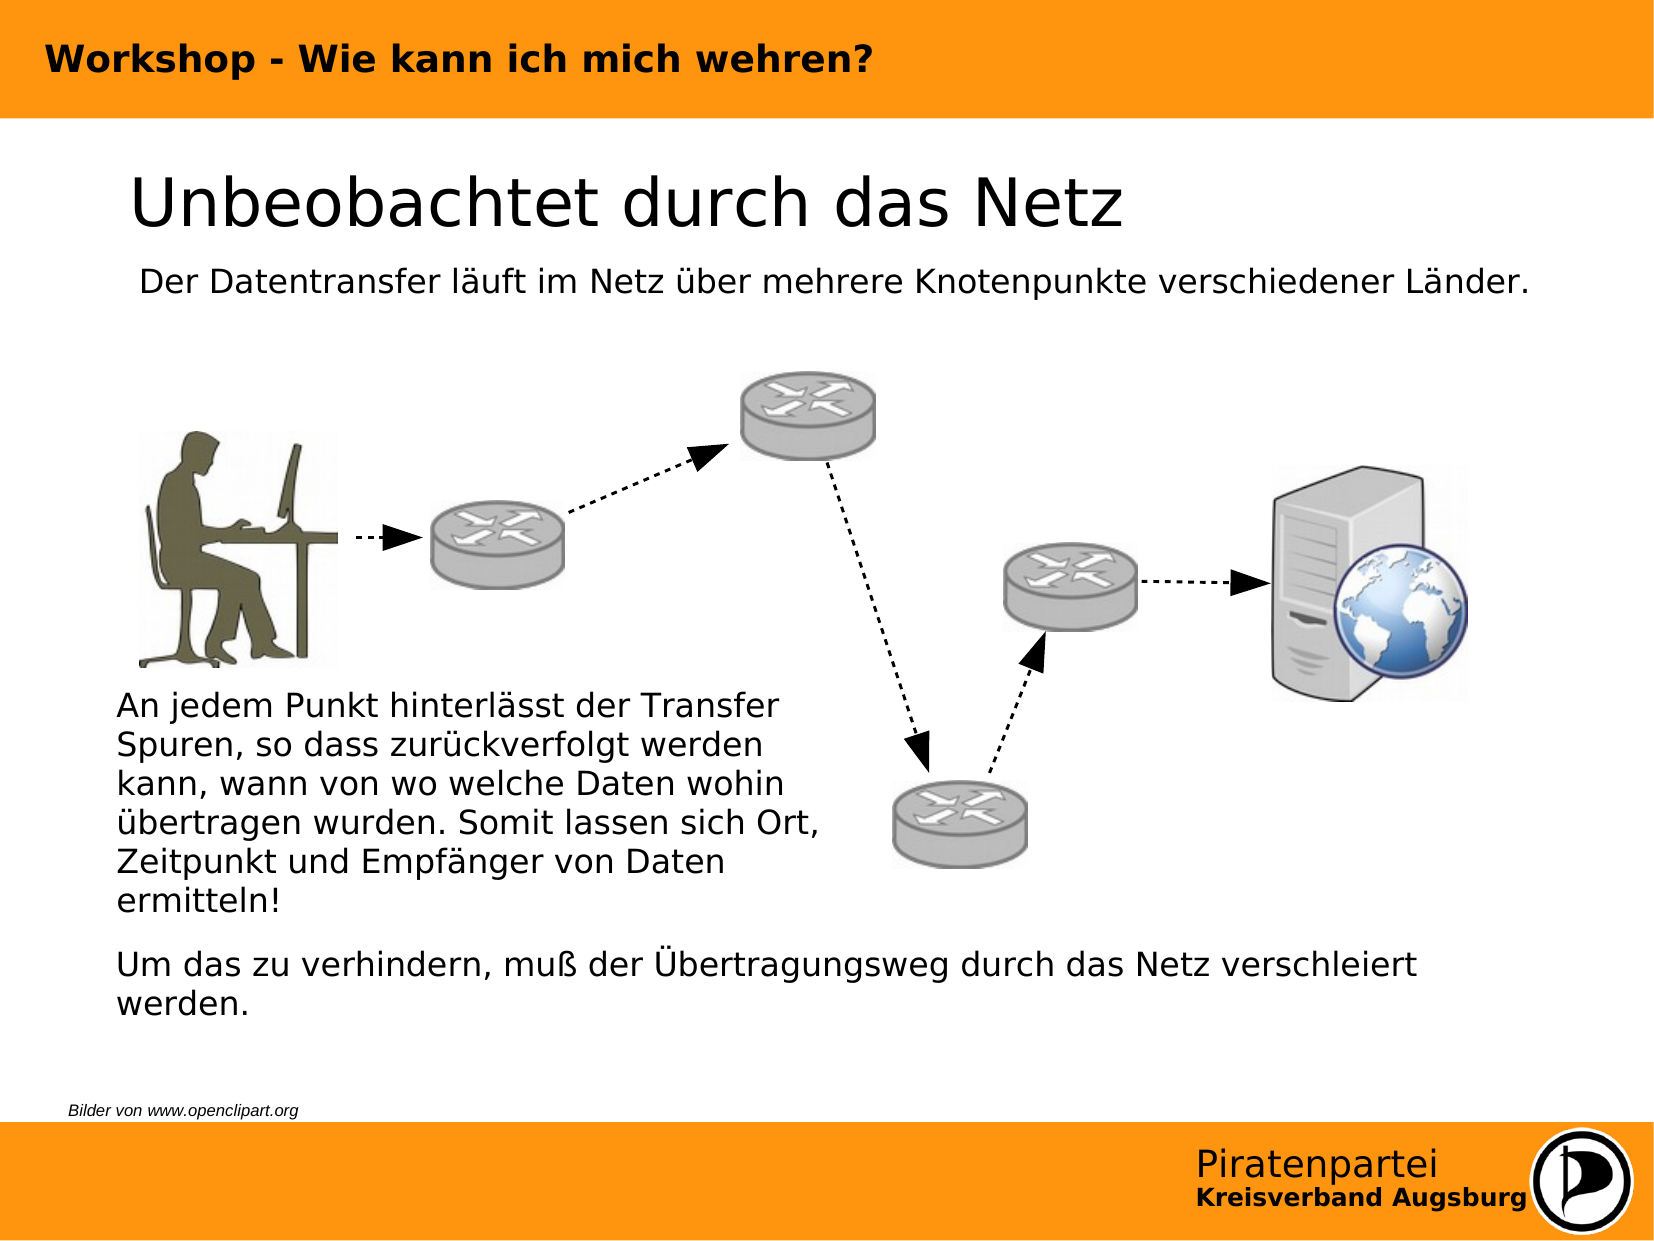

Workshop - Wie kann ich mich wehren?
Unbeobachtet durch das Netz
Der Datentransfer läuft im Netz über mehrere Knotenpunkte verschiedener Länder.
An jedem Punkt hinterlässt der Transfer Spuren, so dass zurückverfolgt werden kann, wann von wo welche Daten wohin übertragen wurden. Somit lassen sich Ort, Zeitpunkt und Empfänger von Daten ermitteln!
Um das zu verhindern, muß der Übertragungsweg durch das Netz verschleiert werden.
Bilder von www.openclipart.org